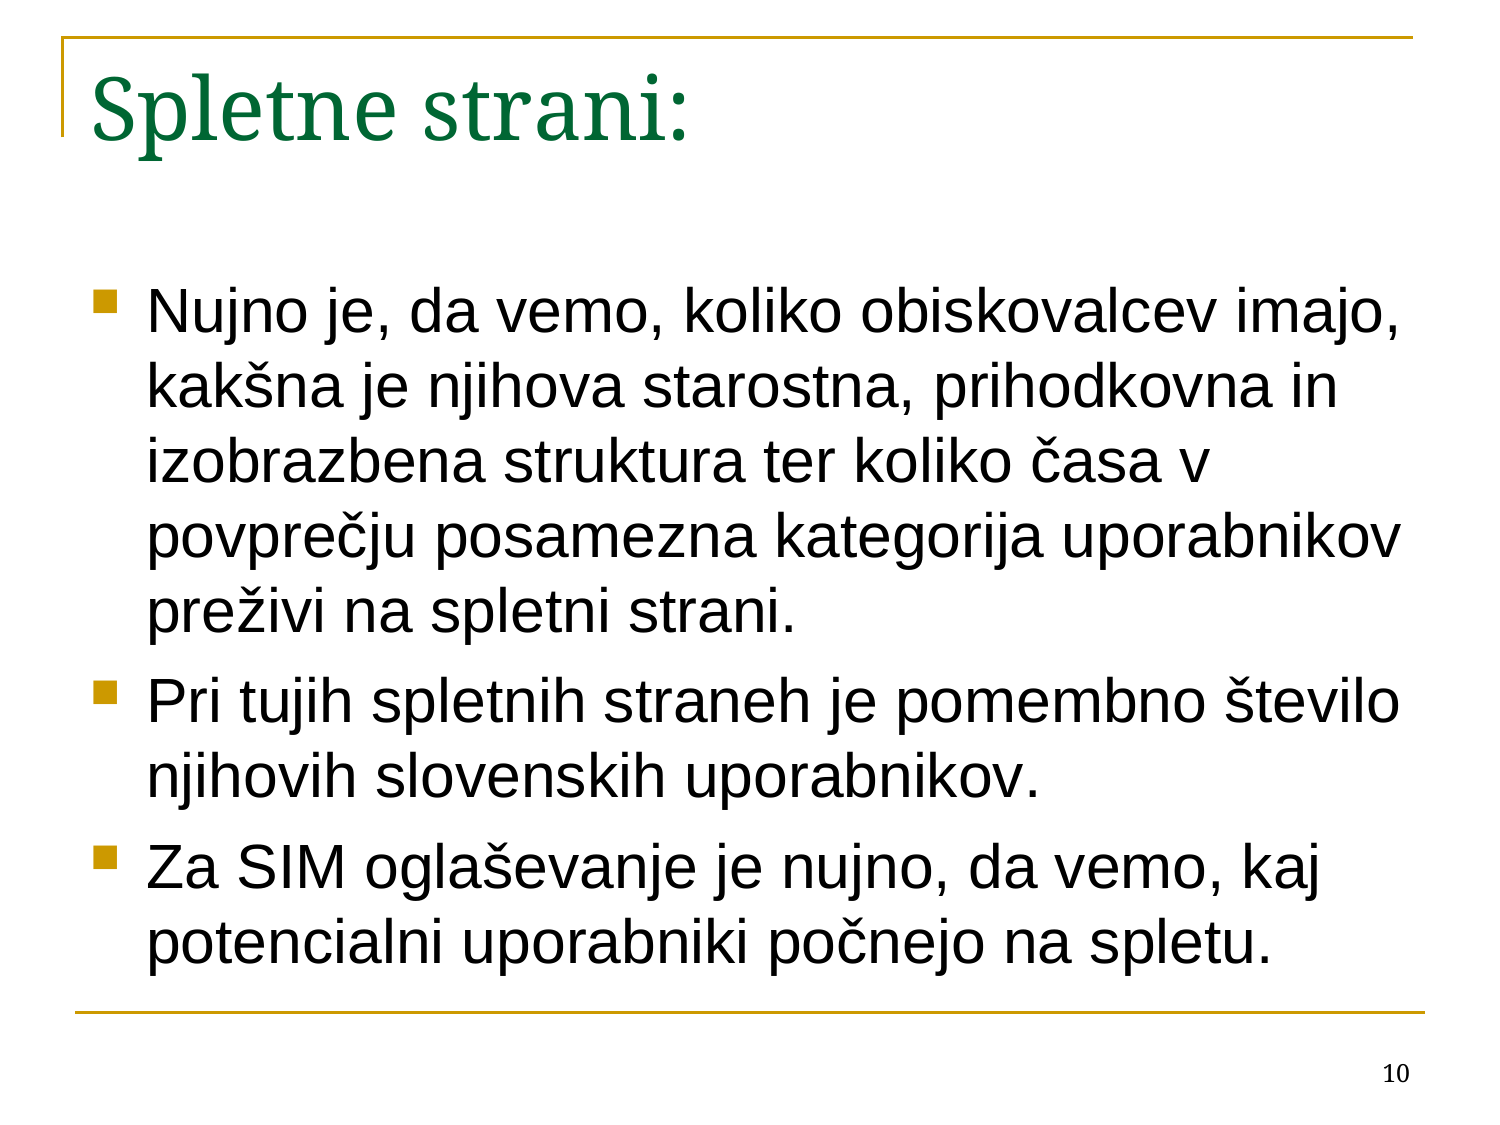

# Spletne strani:
Nujno je, da vemo, koliko obiskovalcev imajo, kakšna je njihova starostna, prihodkovna in izobrazbena struktura ter koliko časa v povprečju posamezna kategorija uporabnikov preživi na spletni strani.
Pri tujih spletnih straneh je pomembno število njihovih slovenskih uporabnikov.
Za SIM oglaševanje je nujno, da vemo, kaj potencialni uporabniki počnejo na spletu.